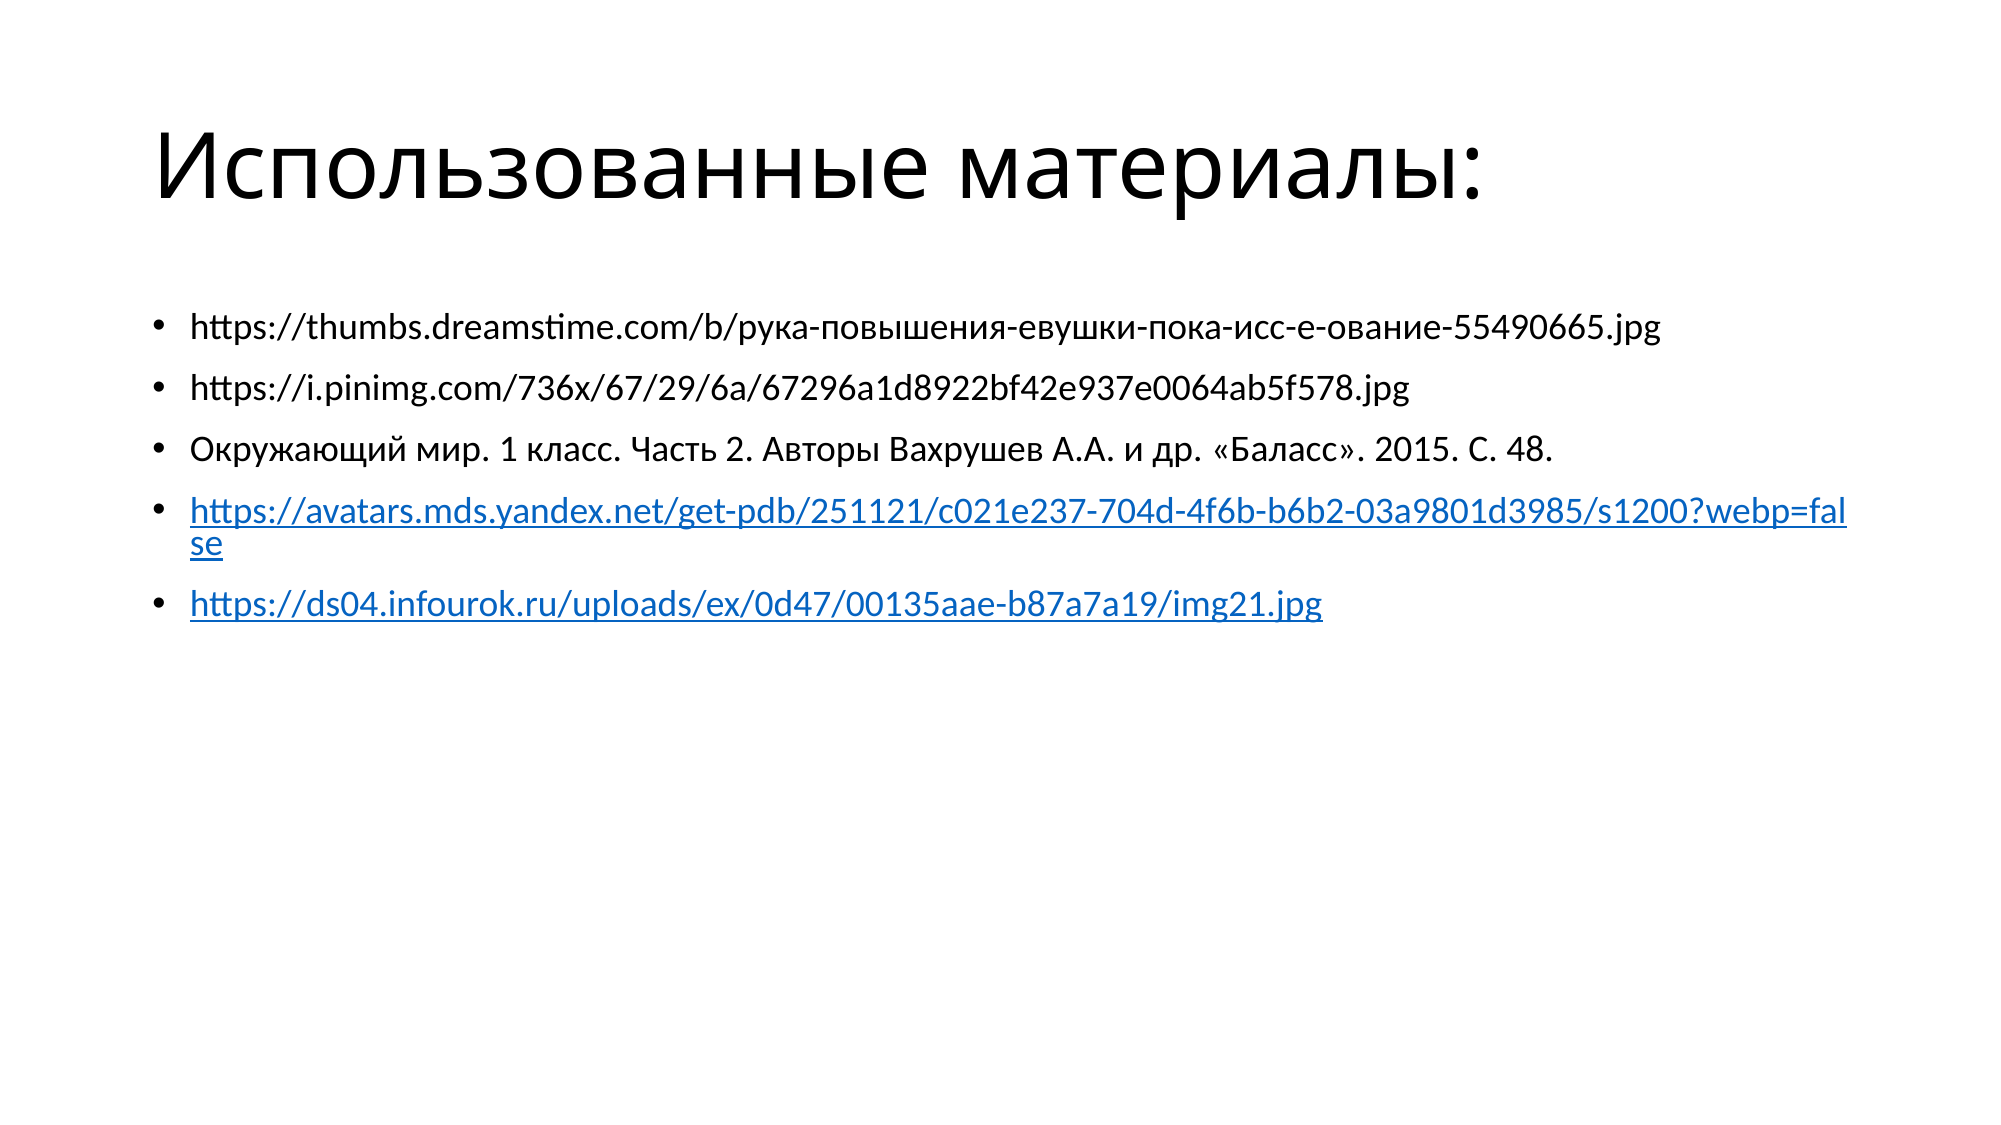

# Использованные материалы:
https://thumbs.dreamstime.com/b/рука-повышения-евушки-пока-исс-е-ование-55490665.jpg
https://i.pinimg.com/736x/67/29/6a/67296a1d8922bf42e937e0064ab5f578.jpg
Окружающий мир. 1 класс. Часть 2. Авторы Вахрушев А.А. и др. «Баласс». 2015. С. 48.
https://avatars.mds.yandex.net/get-pdb/251121/c021e237-704d-4f6b-b6b2-03a9801d3985/s1200?webp=false
https://ds04.infourok.ru/uploads/ex/0d47/00135aae-b87a7a19/img21.jpg